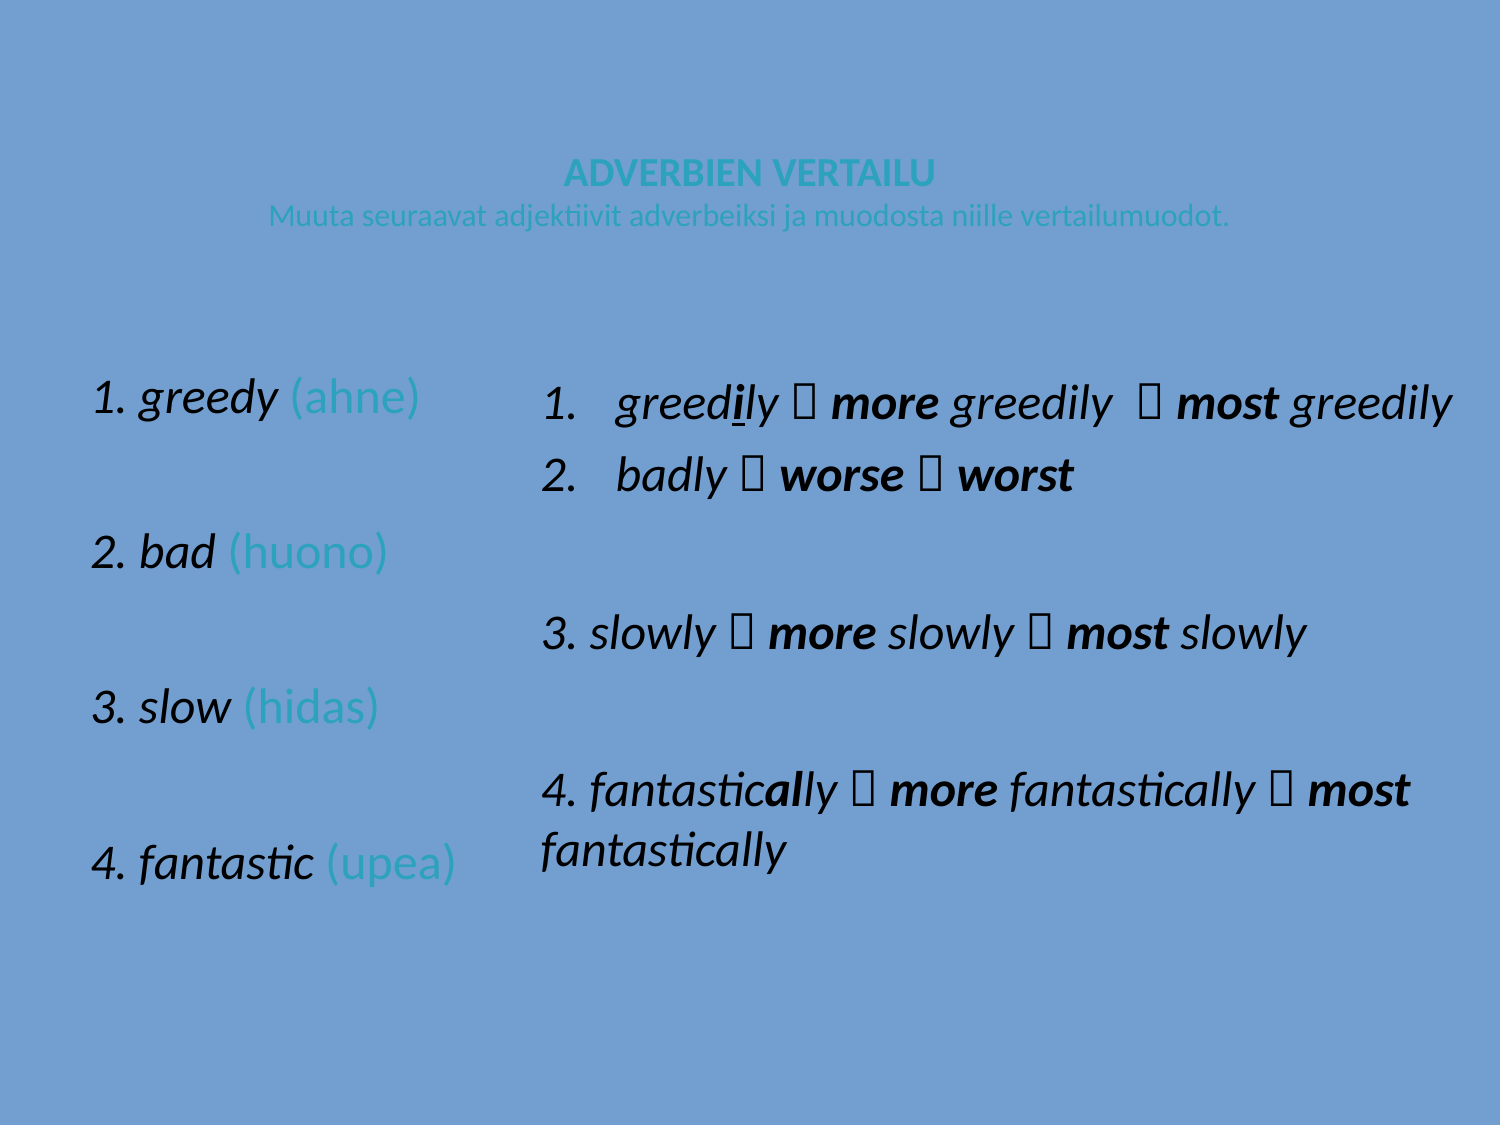

# ADVERBIEN VERTAILU Muuta seuraavat adjektiivit adverbeiksi ja muodosta niille vertailumuodot.
1. greedy (ahne)
2. bad (huono)
3. slow (hidas)
4. fantastic (upea)
greedily  more greedily  most greedily
badly  worse  worst
3. slowly  more slowly  most slowly
4. fantastically  more fantastically  most fantastically